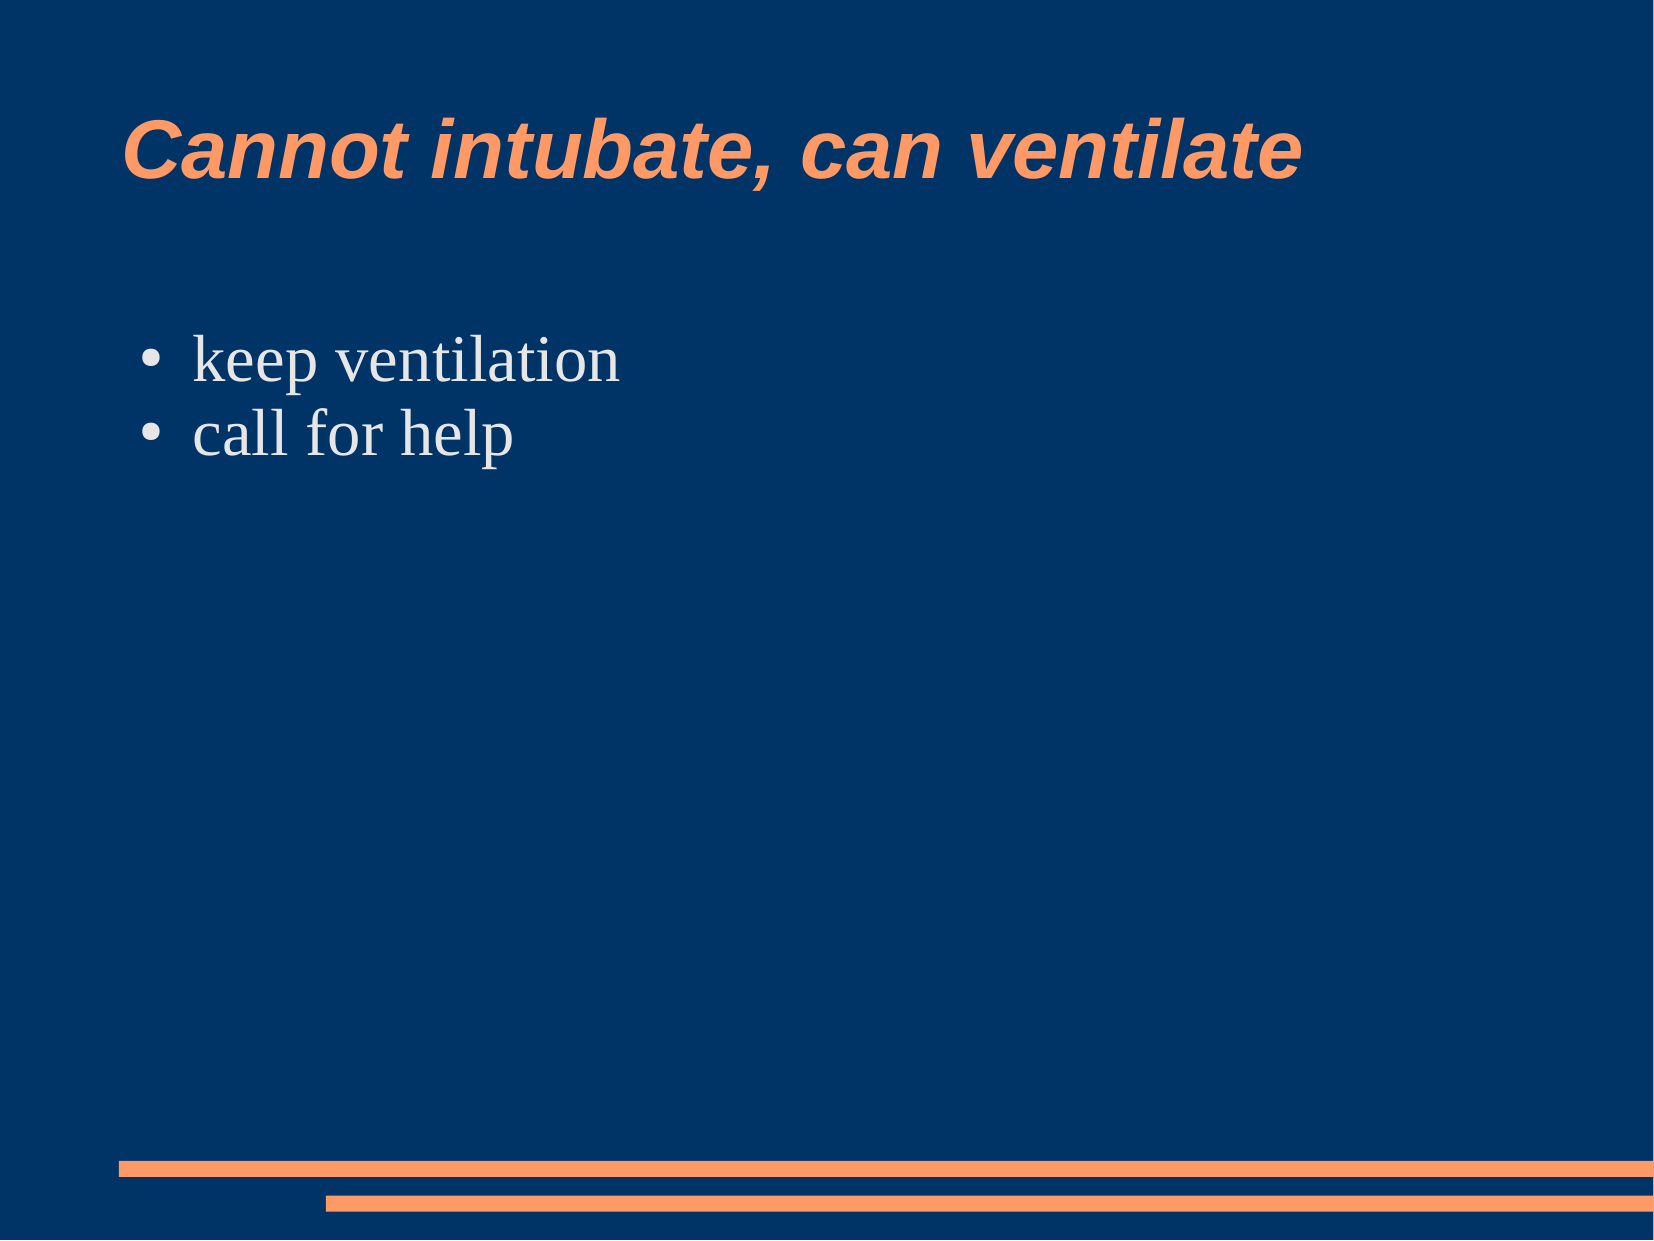

# Cannot intubate, can ventilate
keep ventilation
call for help